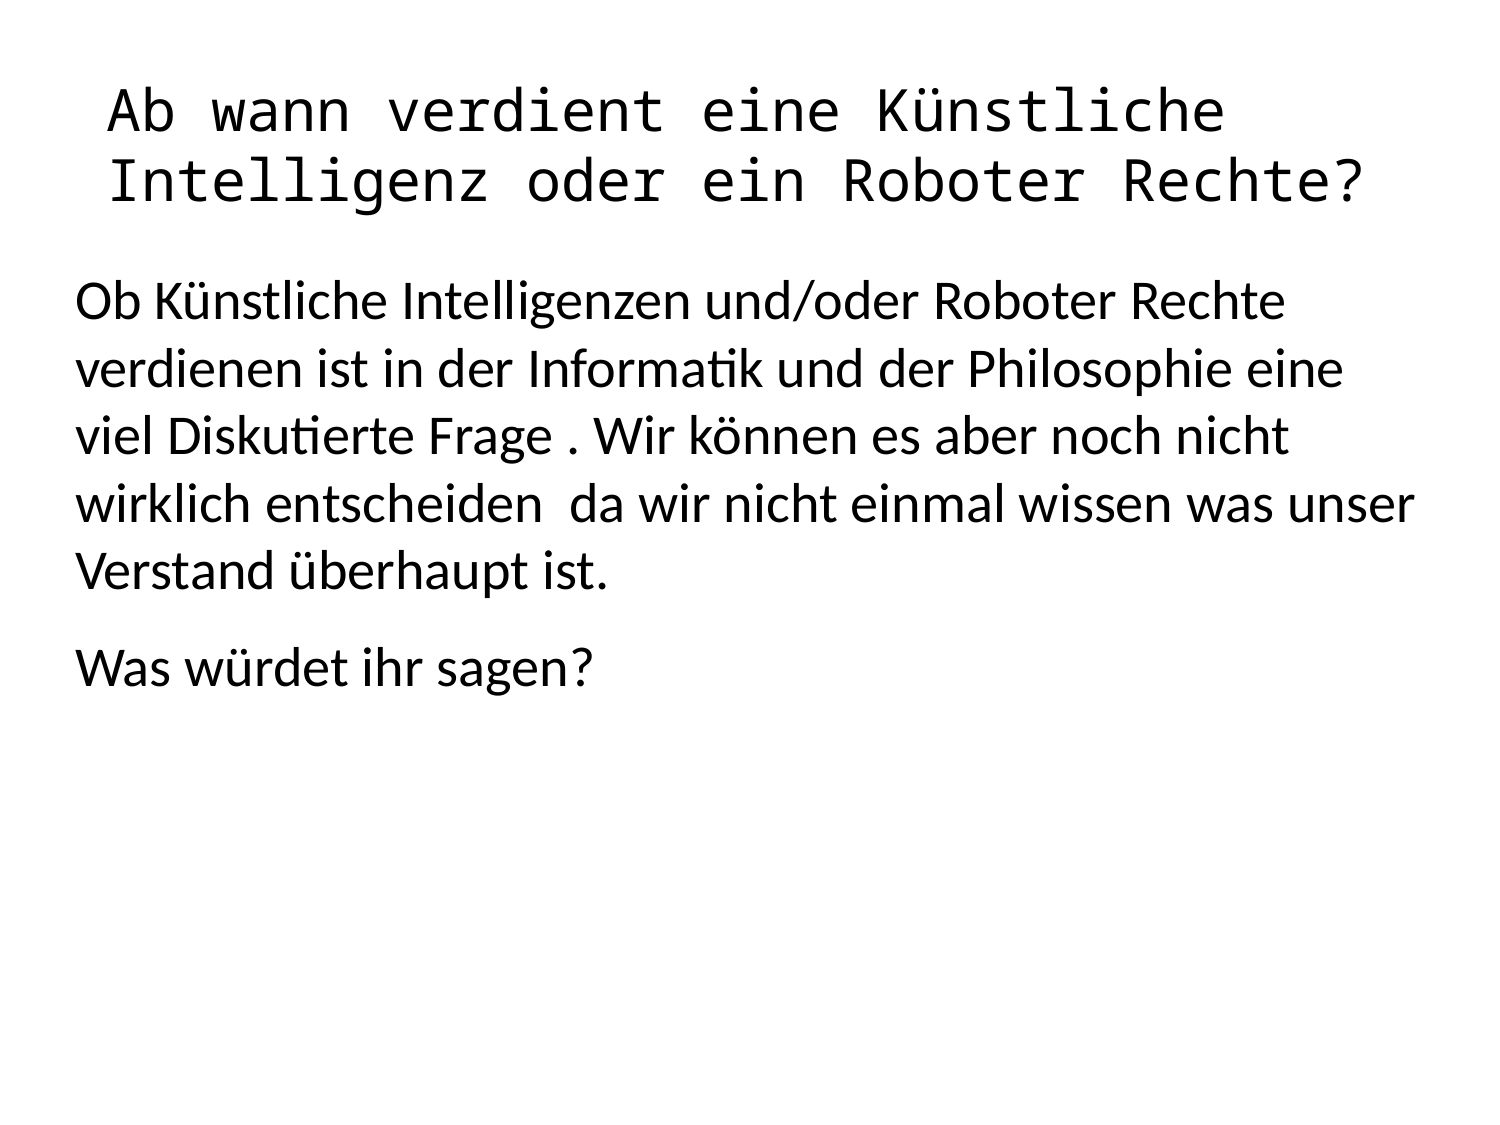

# Ab wann verdient eine Künstliche Intelligenz oder ein Roboter Rechte?
Ob Künstliche Intelligenzen und/oder Roboter Rechte verdienen ist in der Informatik und der Philosophie eine viel Diskutierte Frage . Wir können es aber noch nicht wirklich entscheiden da wir nicht einmal wissen was unser Verstand überhaupt ist.
Was würdet ihr sagen?